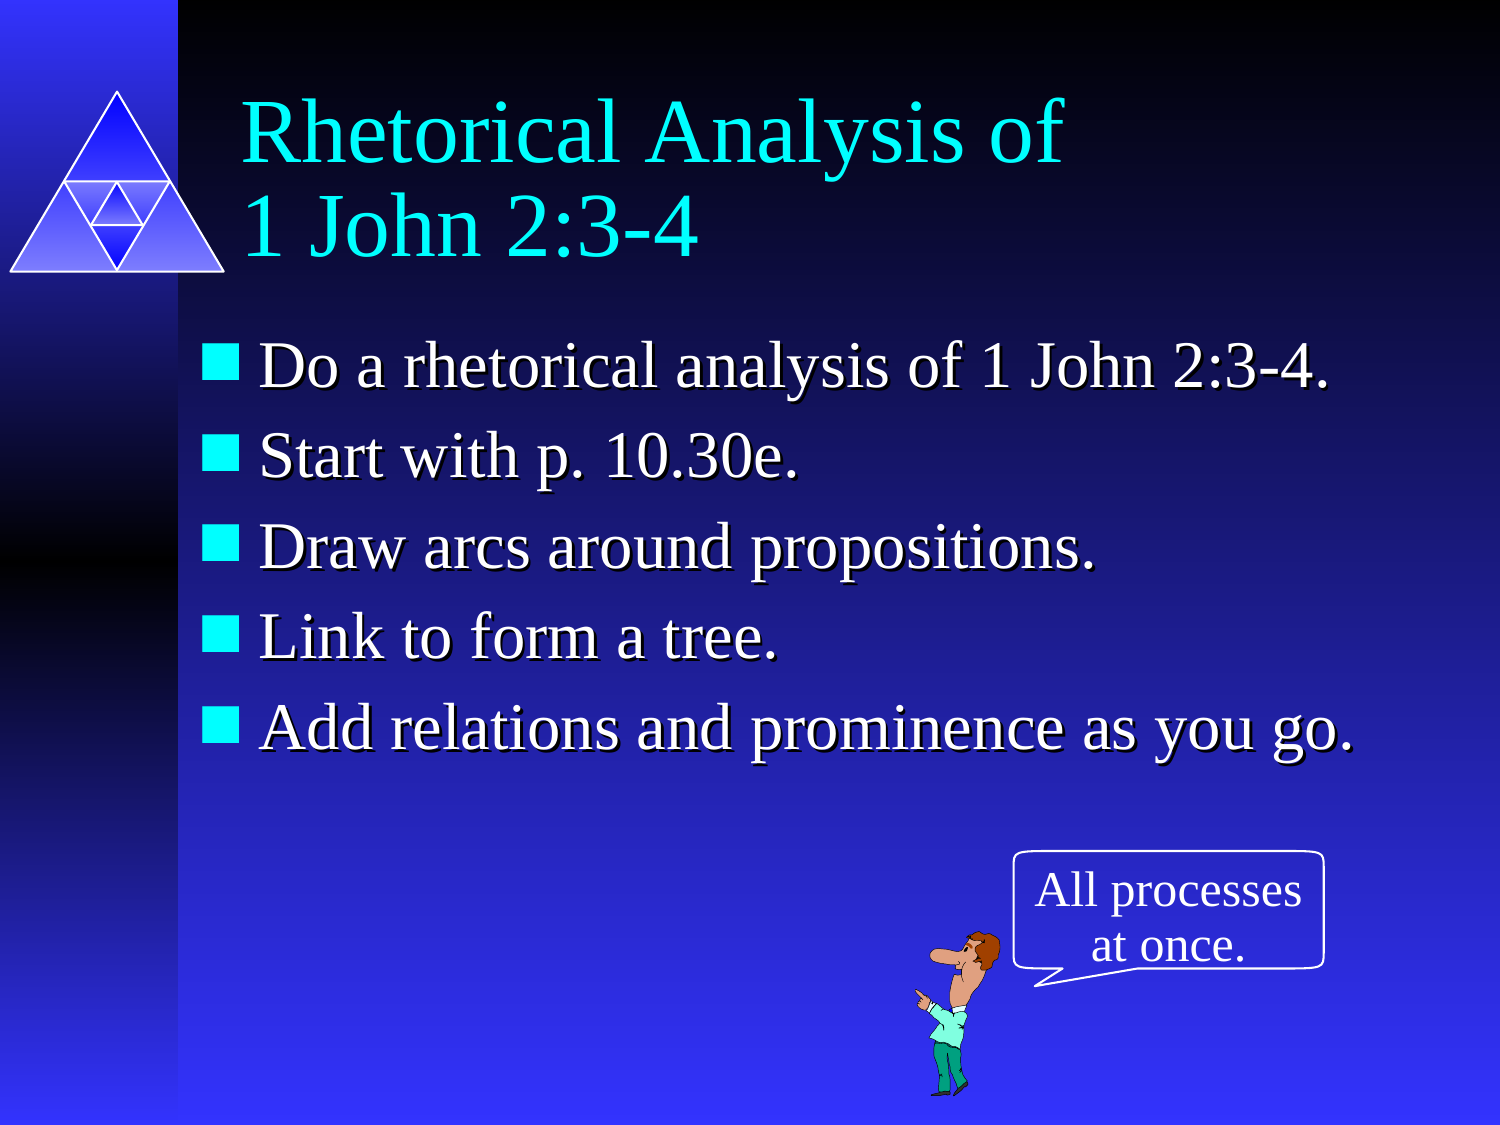

# Rhetorical Analysis of 1 John 2:3-4
Do a rhetorical analysis of 1 John 2:3-4.
Start with p. 10.30e.
Draw arcs around propositions.
Link to form a tree.
Add relations and prominence as you go.
All processes
at once.